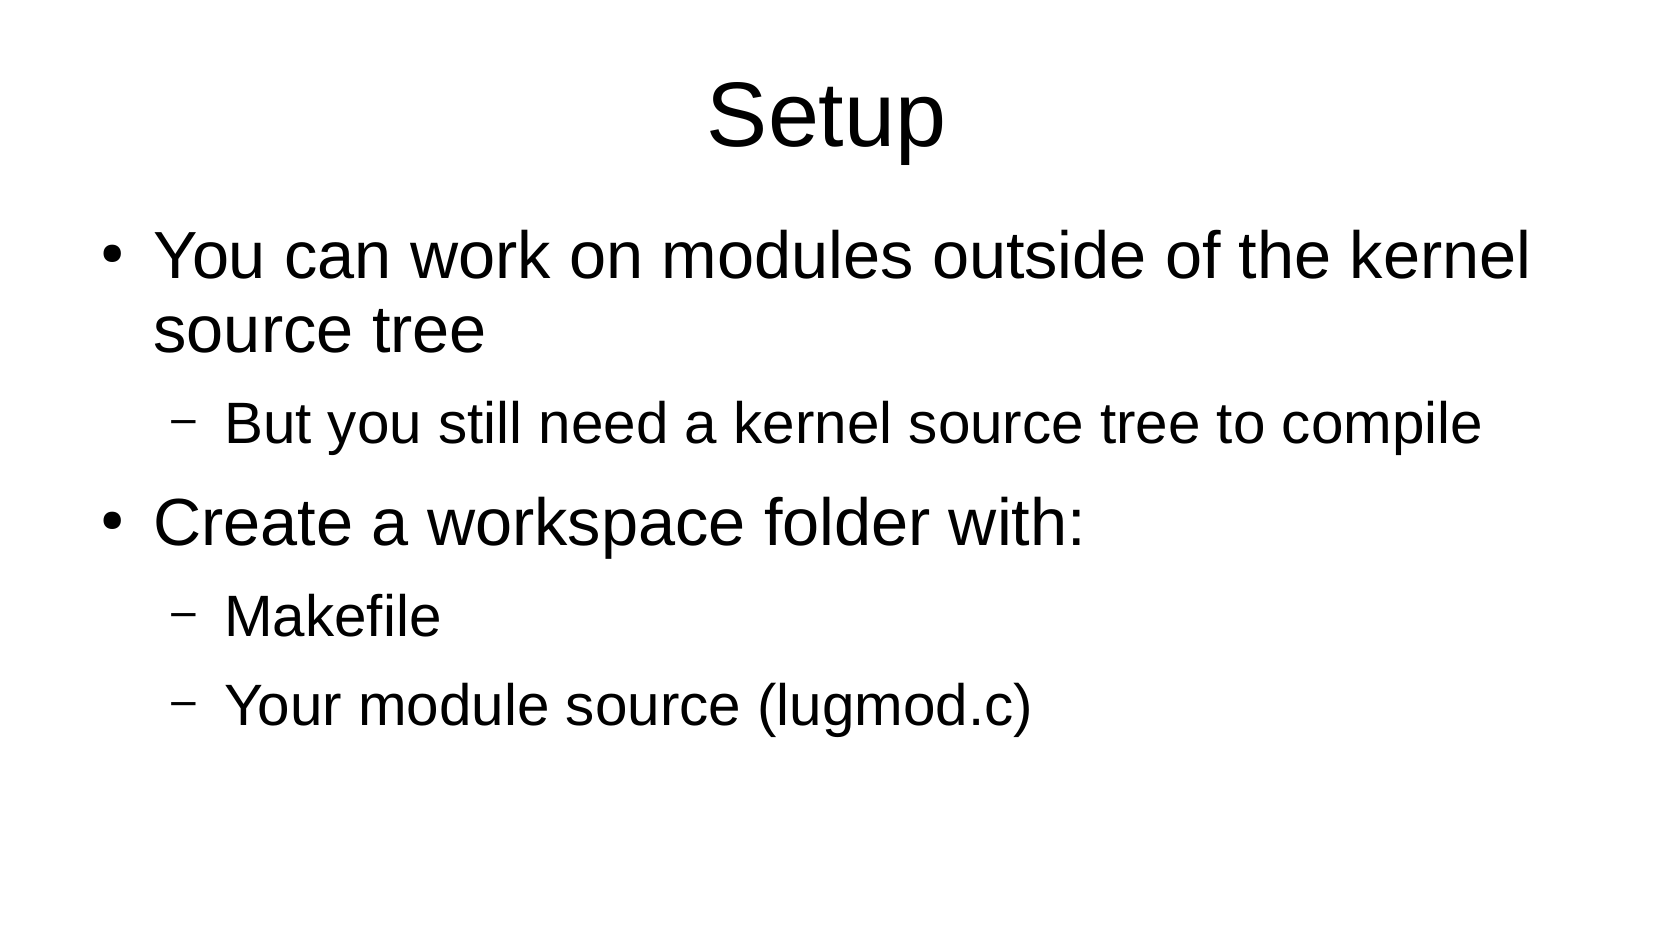

# Setup
You can work on modules outside of the kernel source tree
But you still need a kernel source tree to compile
Create a workspace folder with:
Makefile
Your module source (lugmod.c)